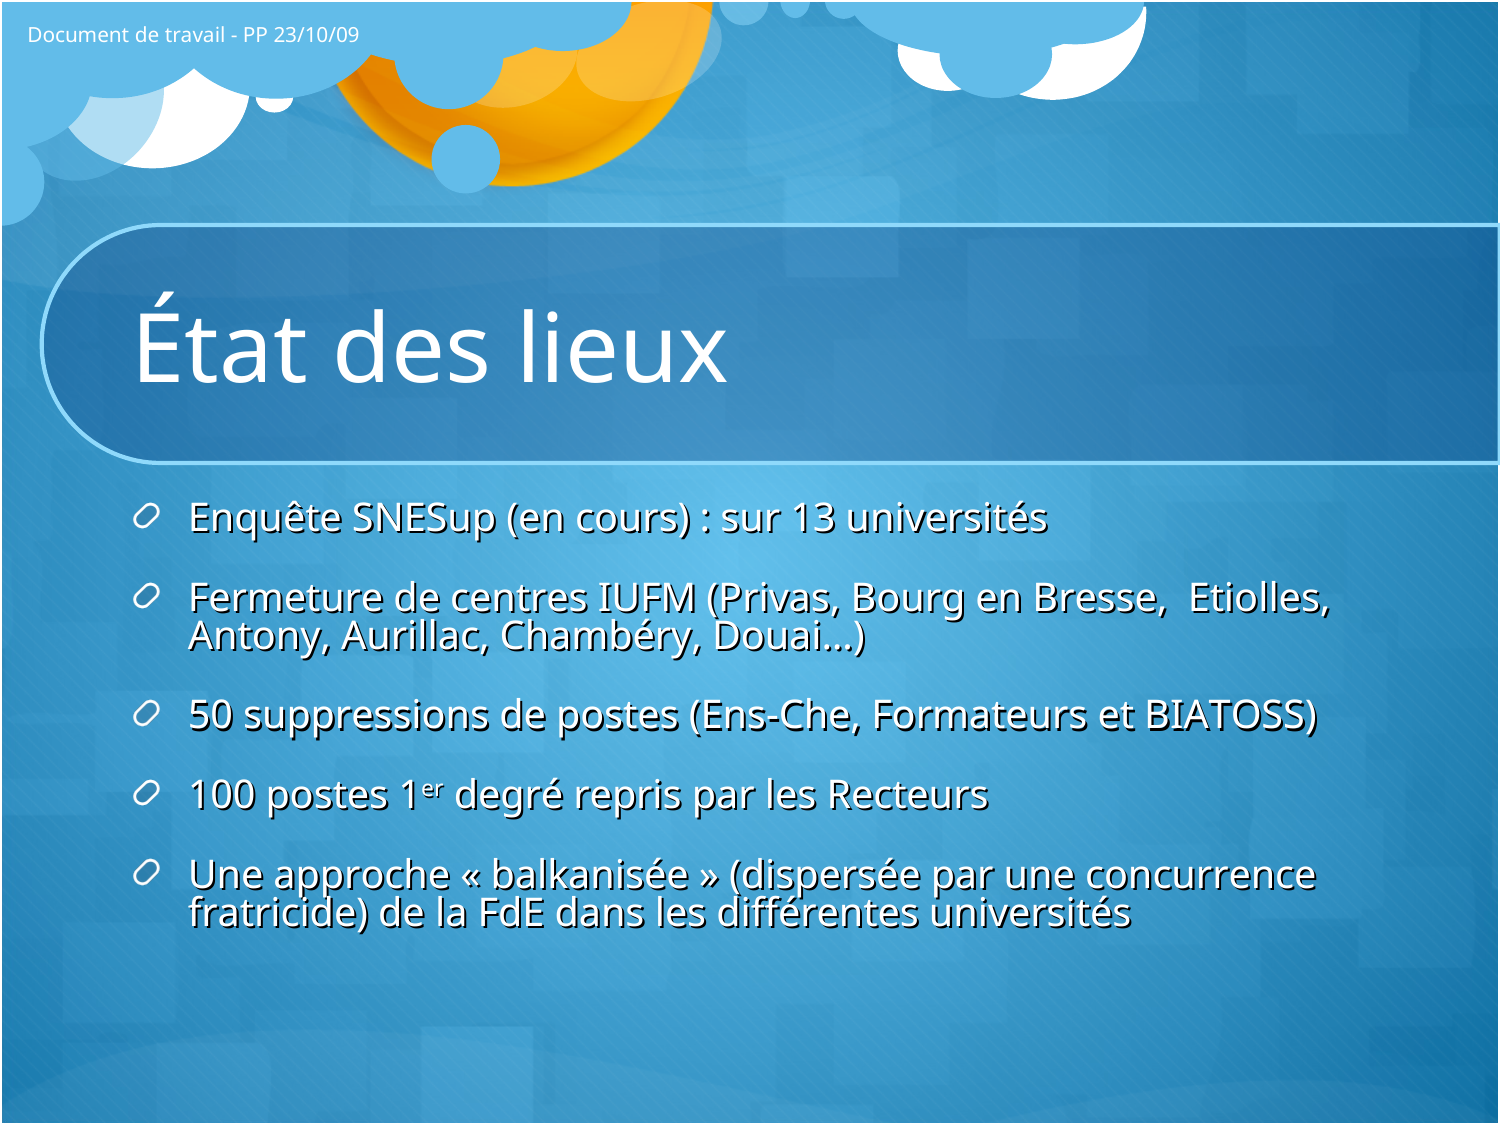

Document de travail - PP 23/10/09
État des lieux
Enquête SNESup (en cours) : sur 13 universités
Fermeture de centres IUFM (Privas, Bourg en Bresse, Etiolles, Antony, Aurillac, Chambéry, Douai…)
50 suppressions de postes (Ens-Che, Formateurs et BIATOSS)
100 postes 1er degré repris par les Recteurs
Une approche « balkanisée » (dispersée par une concurrence fratricide) de la FdE dans les différentes universités